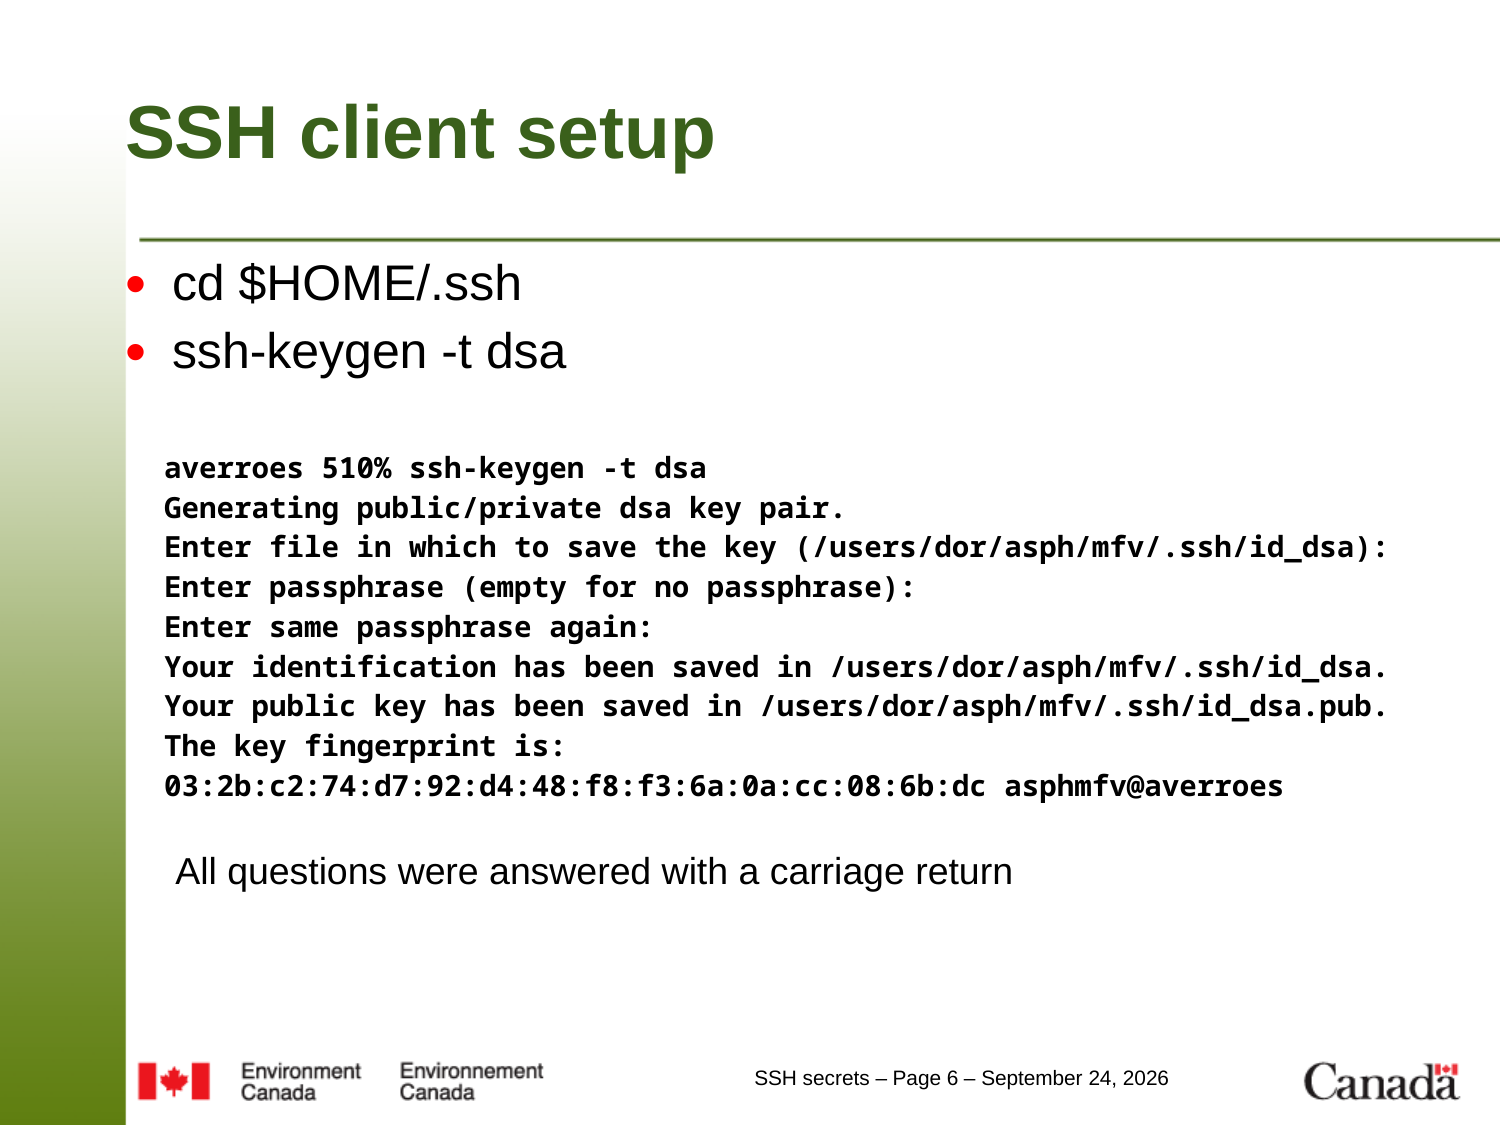

# SSH client setup
cd $HOME/.ssh
ssh-keygen -t dsa
averroes 510% ssh-keygen -t dsa
Generating public/private dsa key pair.
Enter file in which to save the key (/users/dor/asph/mfv/.ssh/id_dsa):
Enter passphrase (empty for no passphrase):
Enter same passphrase again:
Your identification has been saved in /users/dor/asph/mfv/.ssh/id_dsa.
Your public key has been saved in /users/dor/asph/mfv/.ssh/id_dsa.pub.
The key fingerprint is:
03:2b:c2:74:d7:92:d4:48:f8:f3:6a:0a:cc:08:6b:dc asphmfv@averroes
All questions were answered with a carriage return